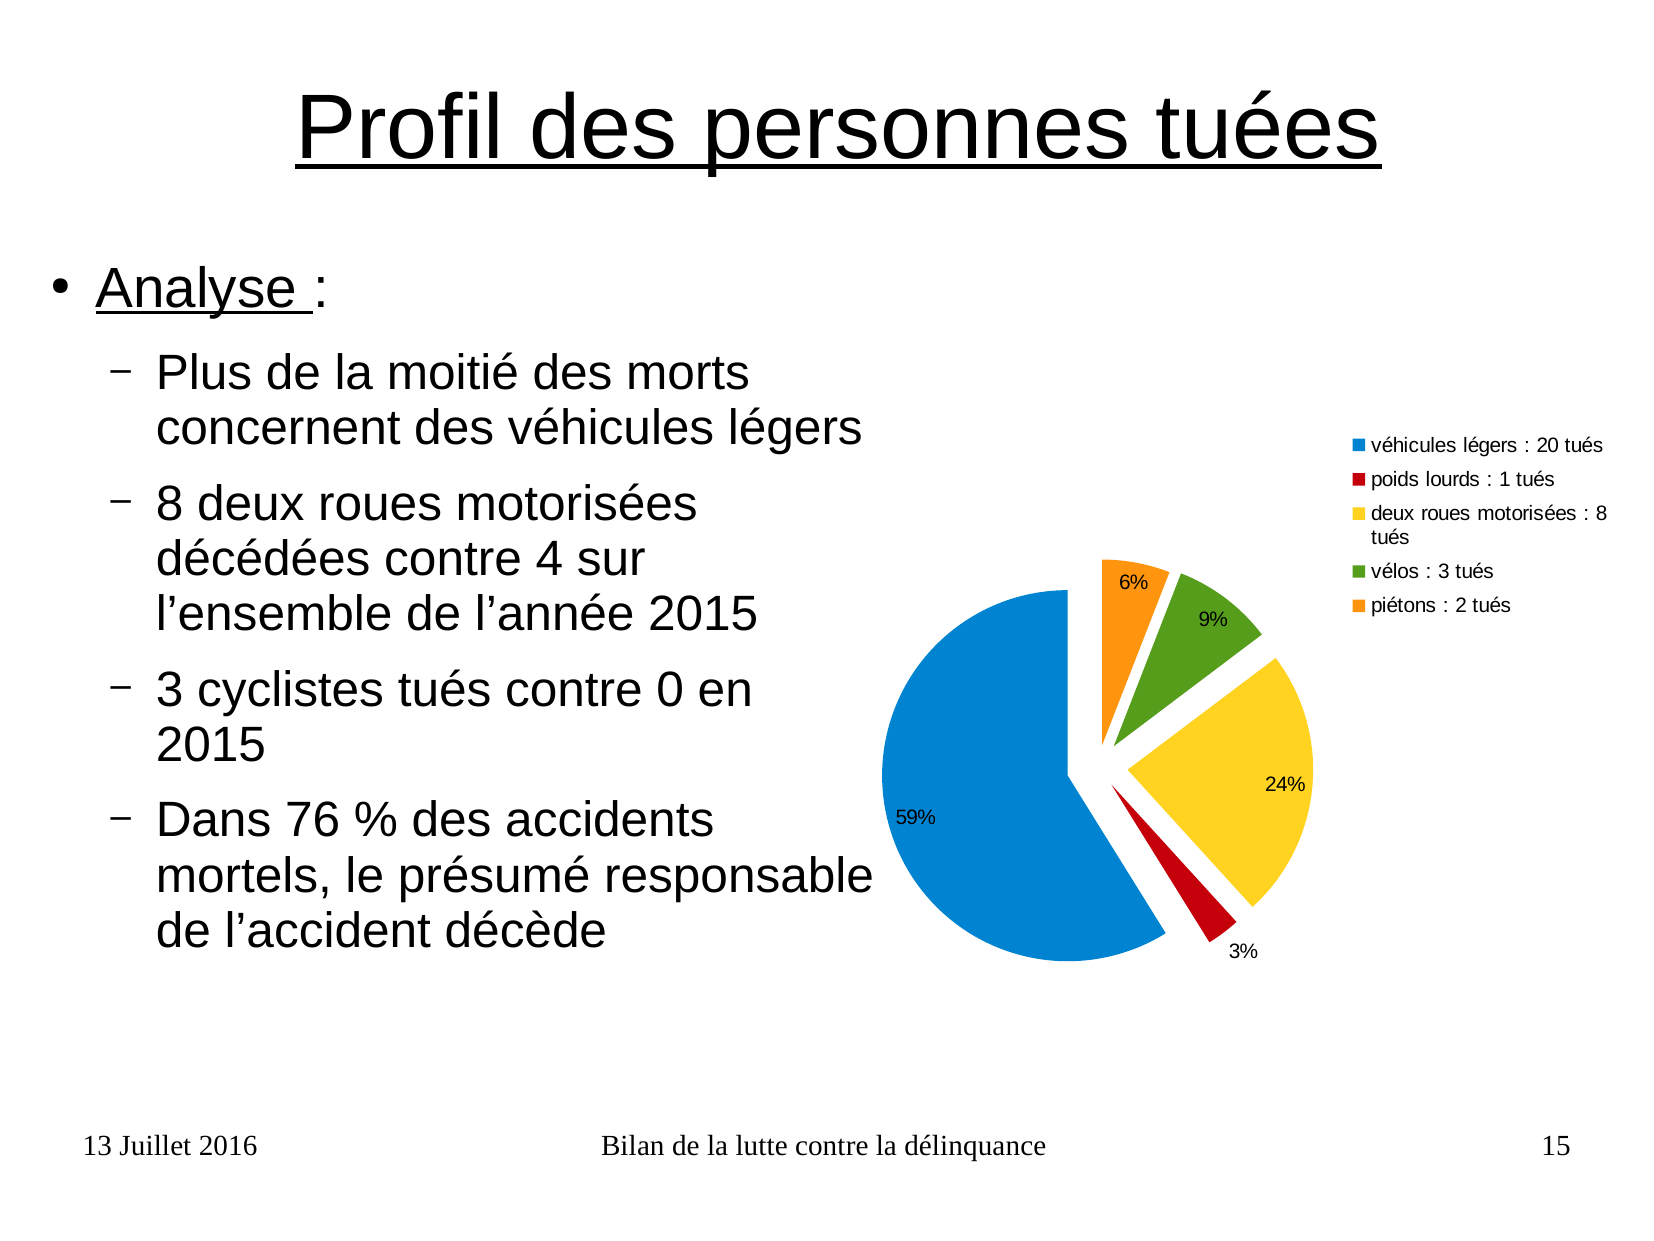

# Profil des personnes tuées
Analyse :
Plus de la moitié des morts concernent des véhicules légers
8 deux roues motorisées décédées contre 4 sur l’ensemble de l’année 2015
3 cyclistes tués contre 0 en 2015
Dans 76 % des accidents mortels, le présumé responsable de l’accident décède
### Chart
| Category | 1 colonne | 2 colonne | 3 colonne |
|---|---|---|---|
| véhicules légers : 20 tués | 58.8 | None | None |
| poids lourds : 1 tués | 2.9 | None | None |
| deux roues motorisées : 8 tués | 23.5 | None | None |
| vélos : 3 tués | 8.8 | None | None |
| piétons : 2 tués | 5.9 | None | None |13 Juillet 2016
Bilan de la lutte contre la délinquance
15